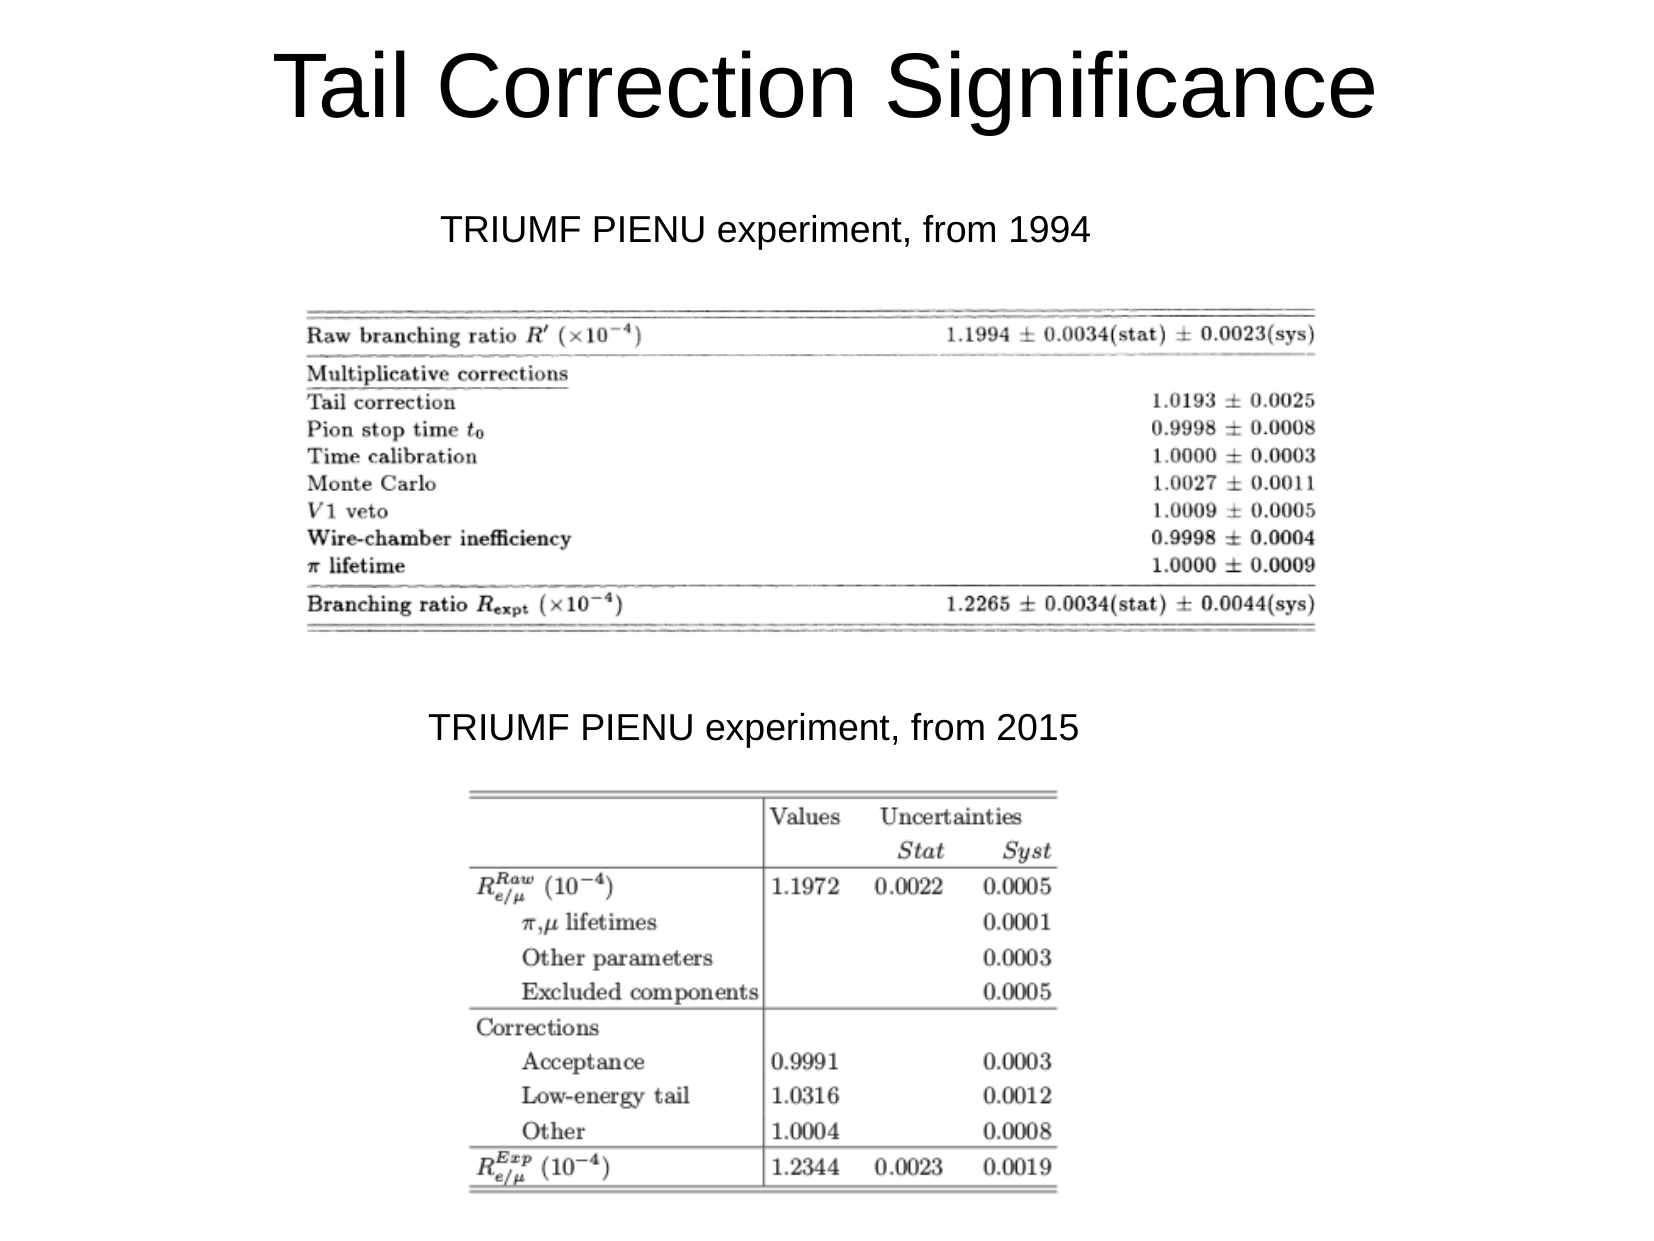

# Tail Correction Significance
TRIUMF PIENU experiment, from 1994
TRIUMF PIENU experiment, from 2015